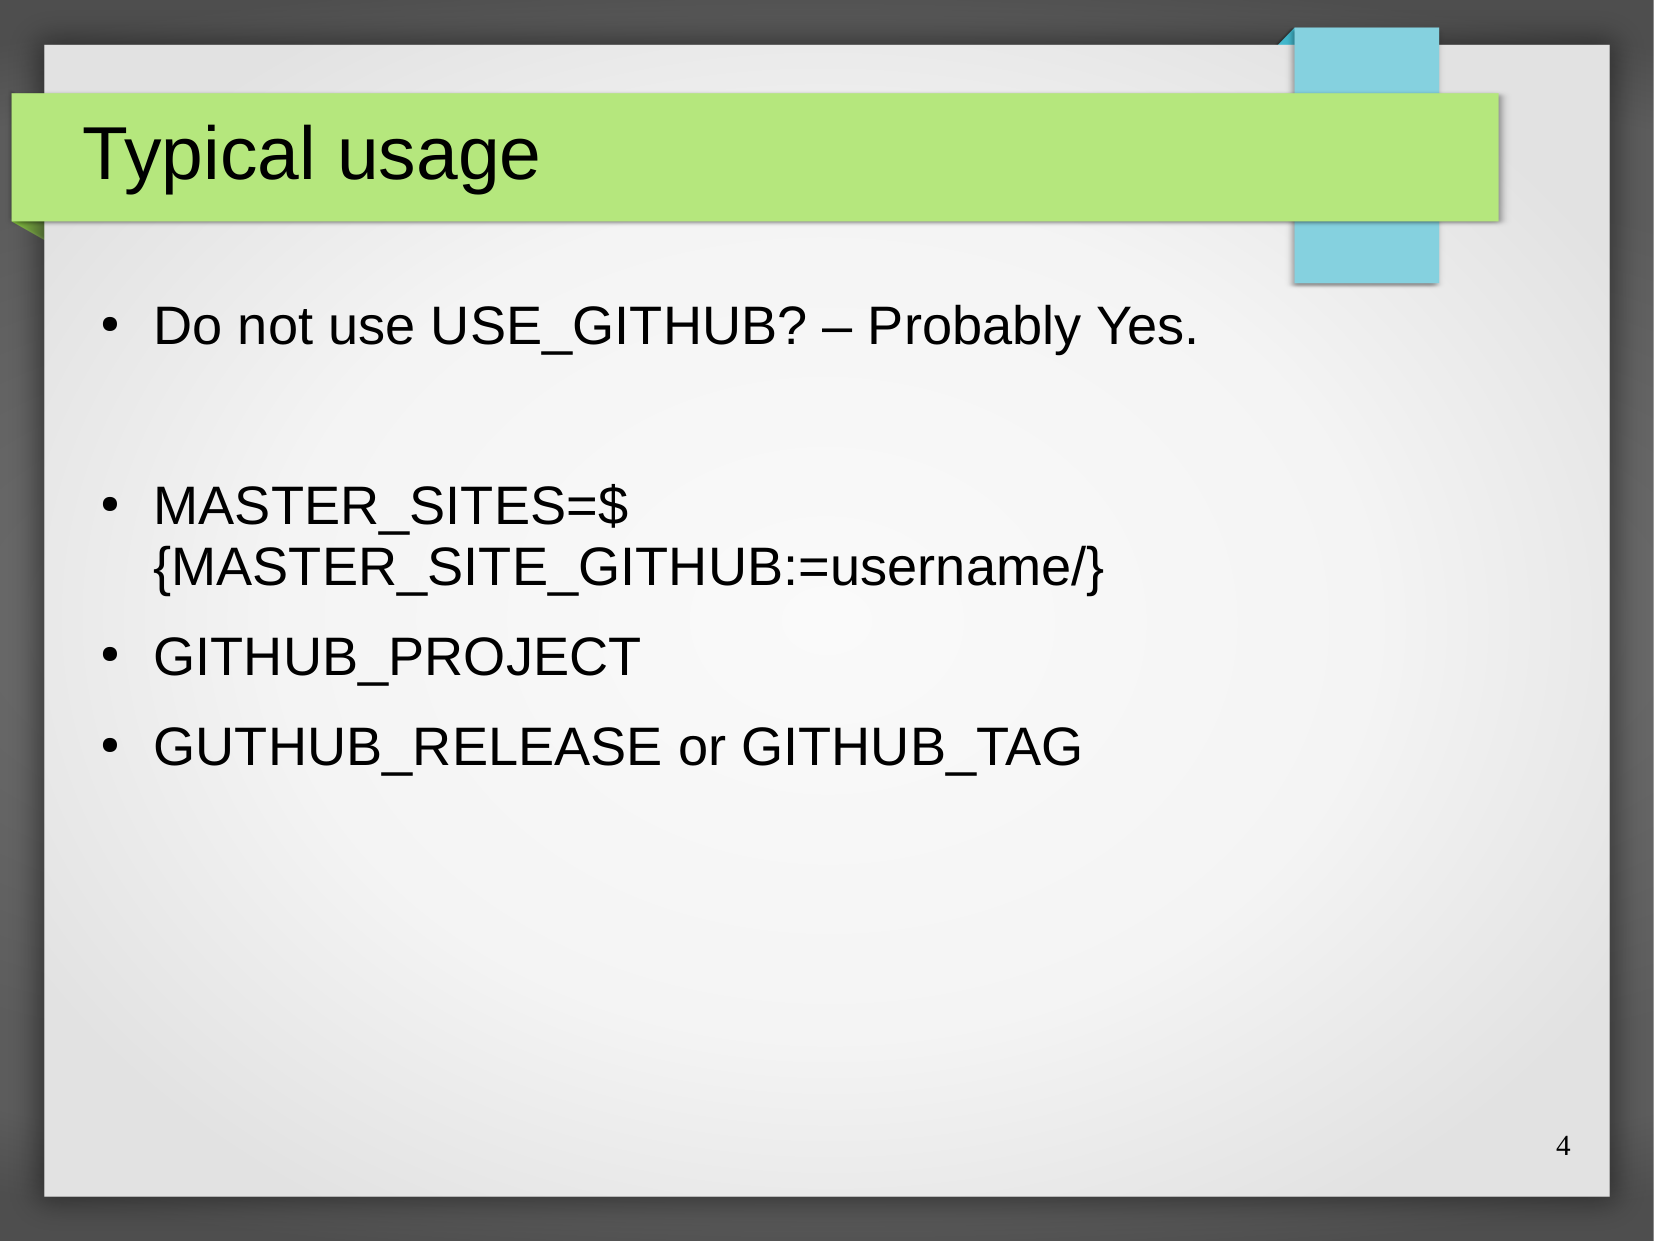

# Typical usage
Do not use USE_GITHUB? – Probably Yes.
MASTER_SITES=${MASTER_SITE_GITHUB:=username/}
GITHUB_PROJECT
GUTHUB_RELEASE or GITHUB_TAG
4